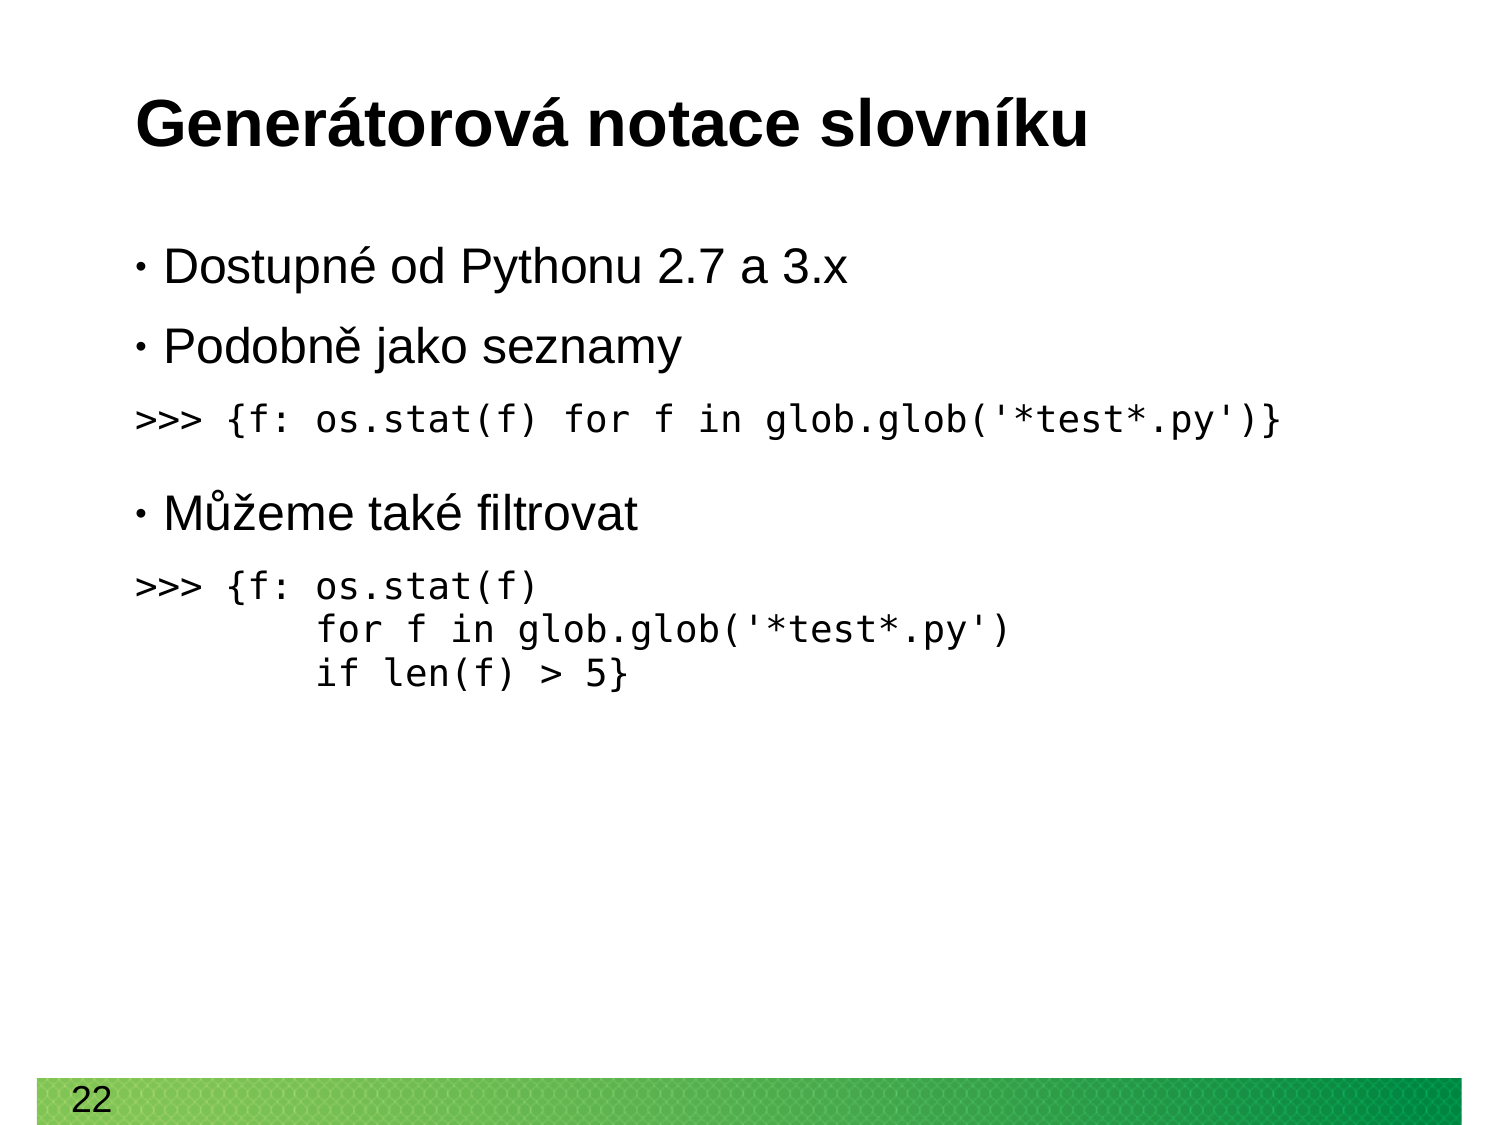

# Generátorová notace slovníku
Dostupné od Pythonu 2.7 a 3.x
Podobně jako seznamy
>>> {f: os.stat(f) for f in glob.glob('*test*.py')}
Můžeme také filtrovat
>>> {f: os.stat(f)
 for f in glob.glob('*test*.py')
 if len(f) > 5}